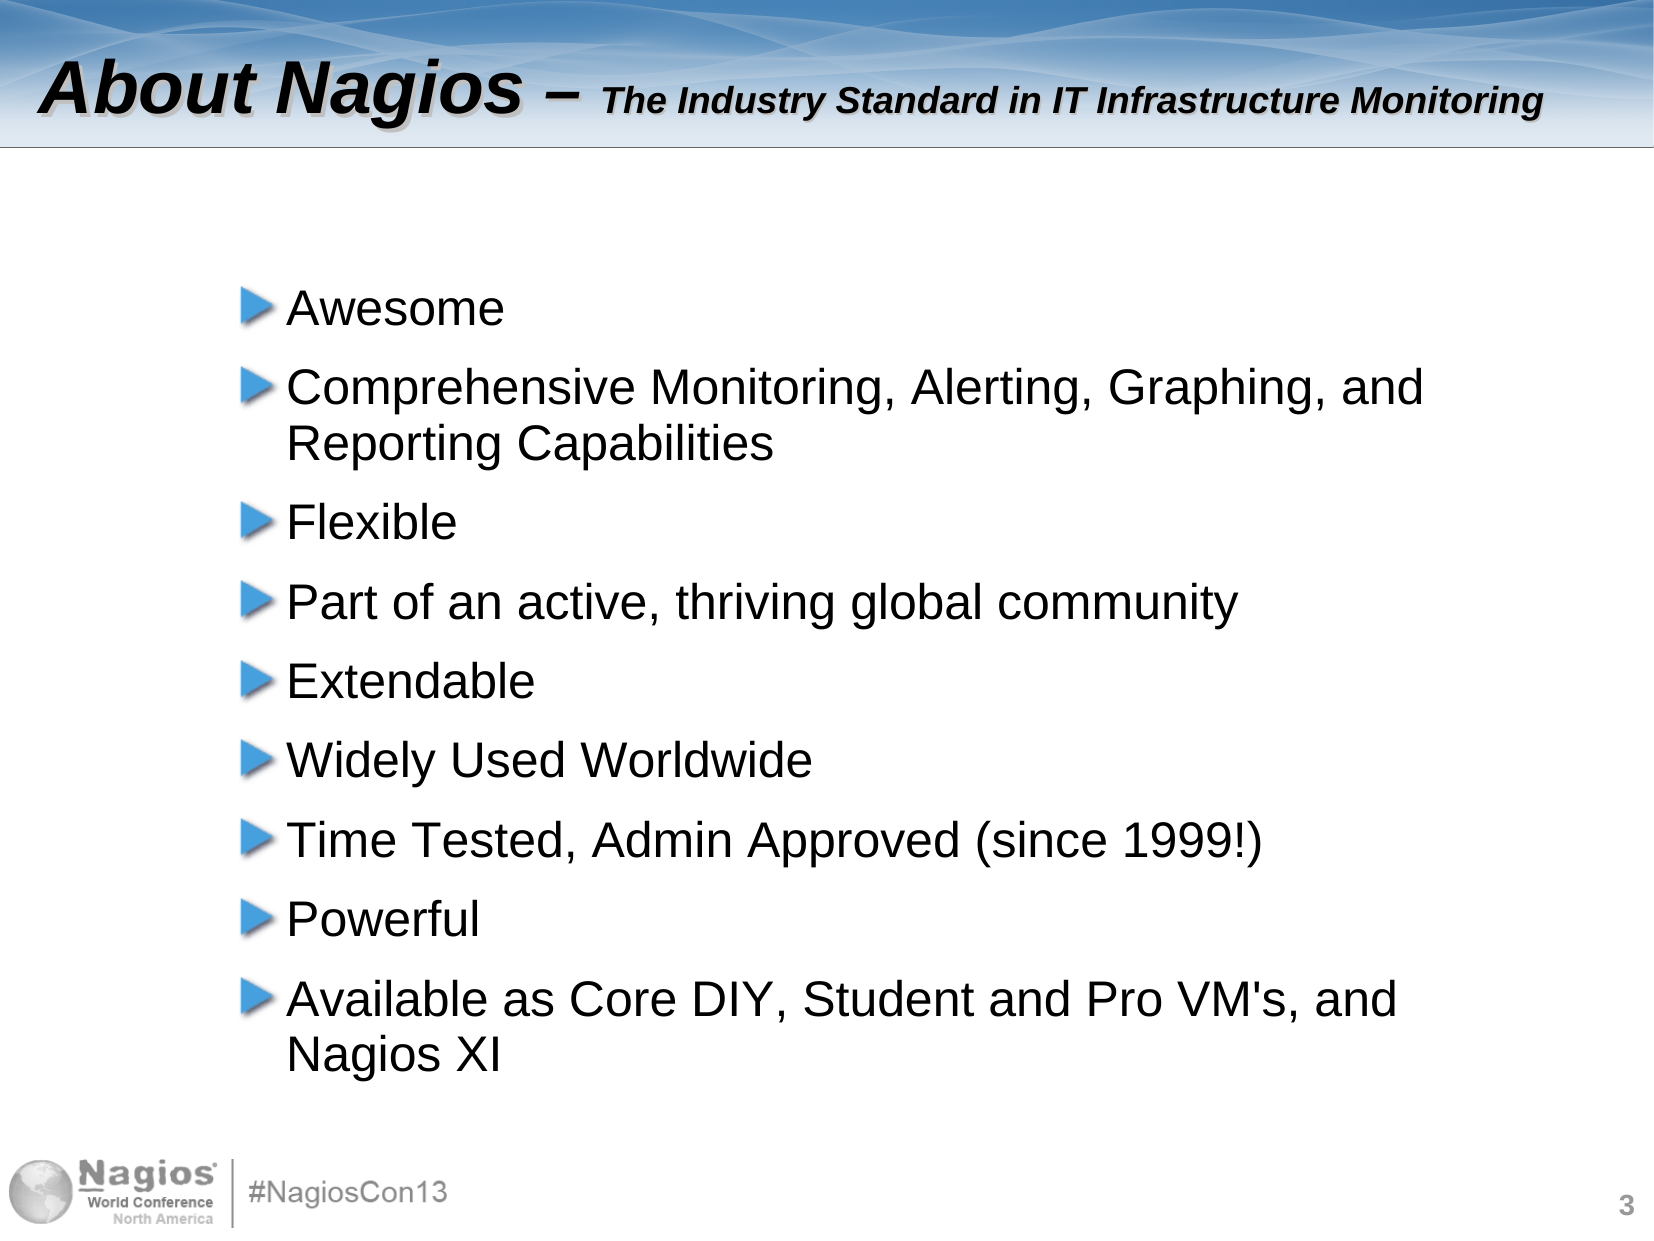

# About Nagios – The Industry Standard in IT Infrastructure Monitoring
Awesome
Comprehensive Monitoring, Alerting, Graphing, and Reporting Capabilities
Flexible
Part of an active, thriving global community
Extendable
Widely Used Worldwide
Time Tested, Admin Approved (since 1999!)
Powerful
Available as Core DIY, Student and Pro VM's, and Nagios XI
3